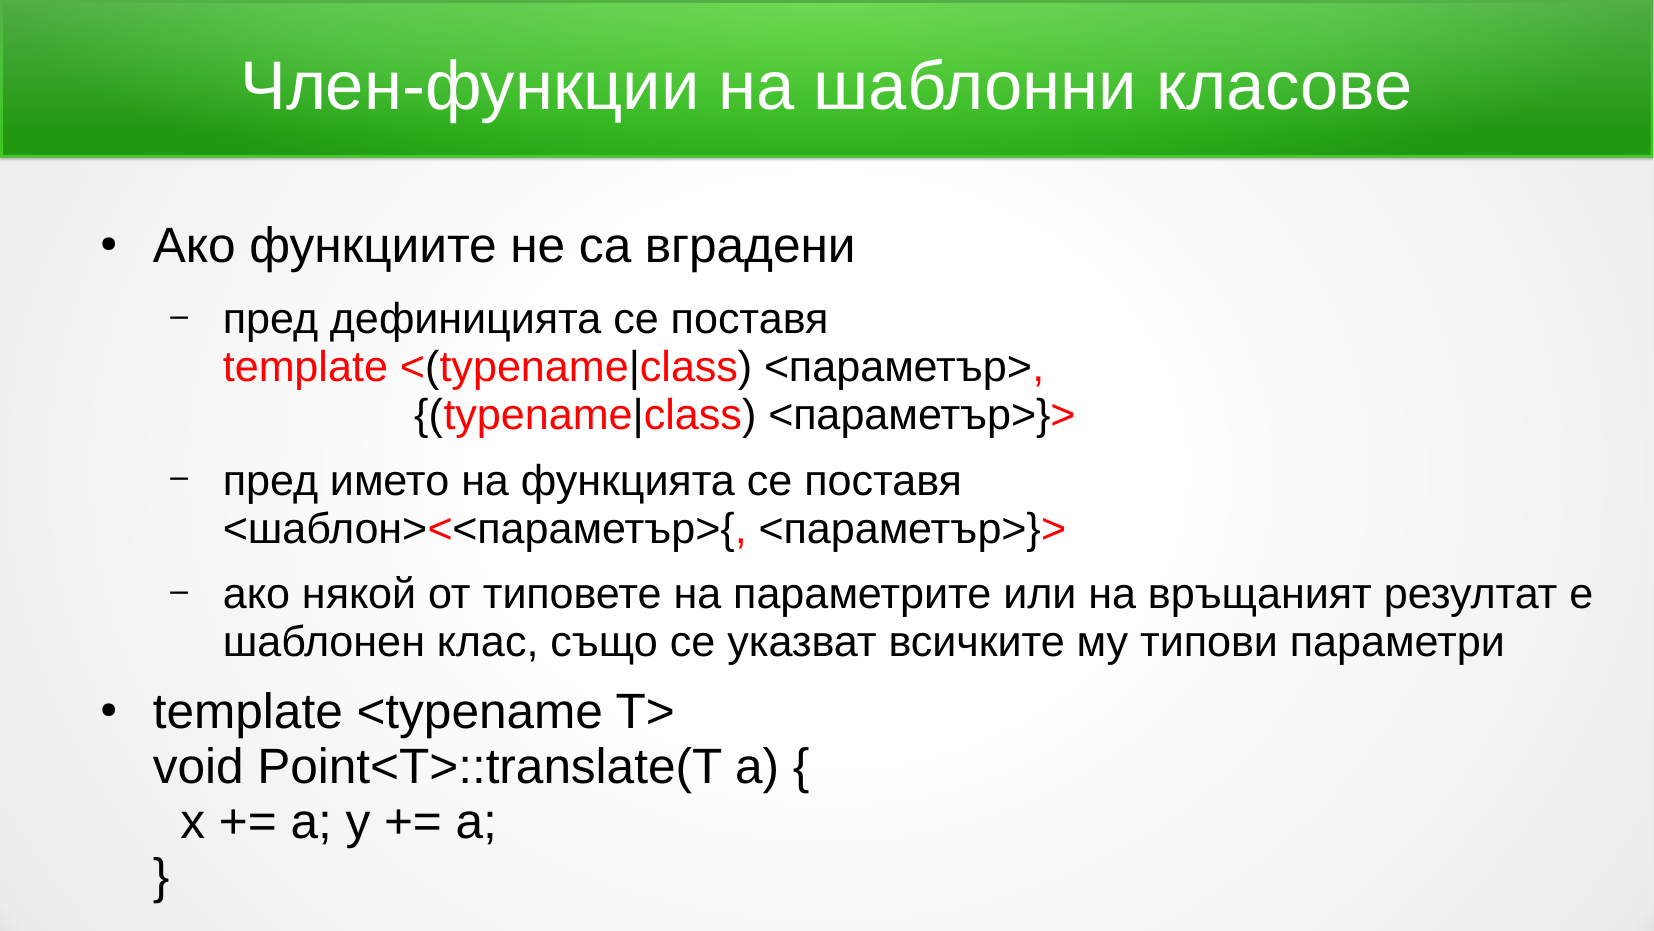

# Член-функции на шаблонни класове
Ако функциите не са вградени
пред дефиницията се поставя
template <(typename|class) <параметър>,
 {(typename|class) <параметър>}>
пред името на функцията се поставя
<шаблон><<параметър>{, <параметър>}>
ако някой от типовете на параметрите или на връщаният резултат е шаблонен клас, също се указват всичките му типови параметри
template <typename T>
void Point<T>::translate(T a) {
 x += a; y += a;
}